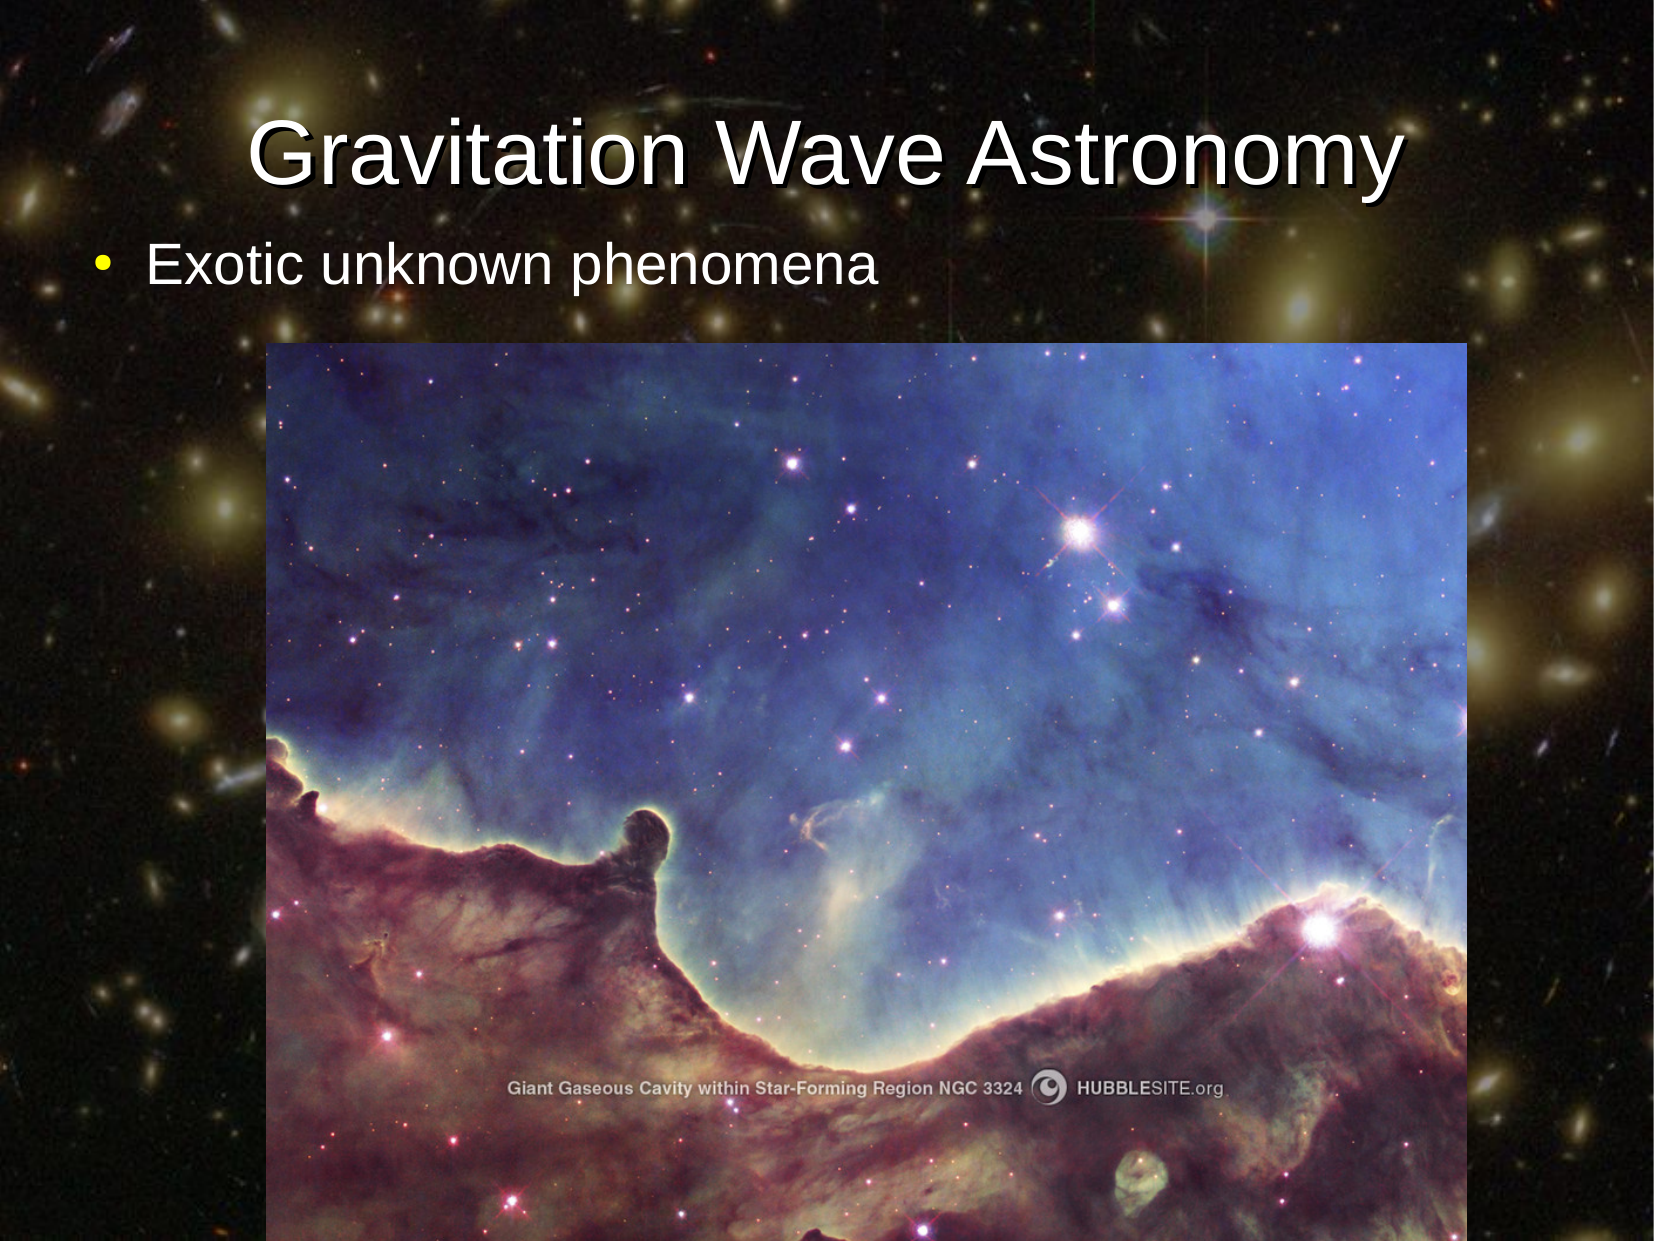

# Gravitation Wave Astronomy
Exotic unknown phenomena